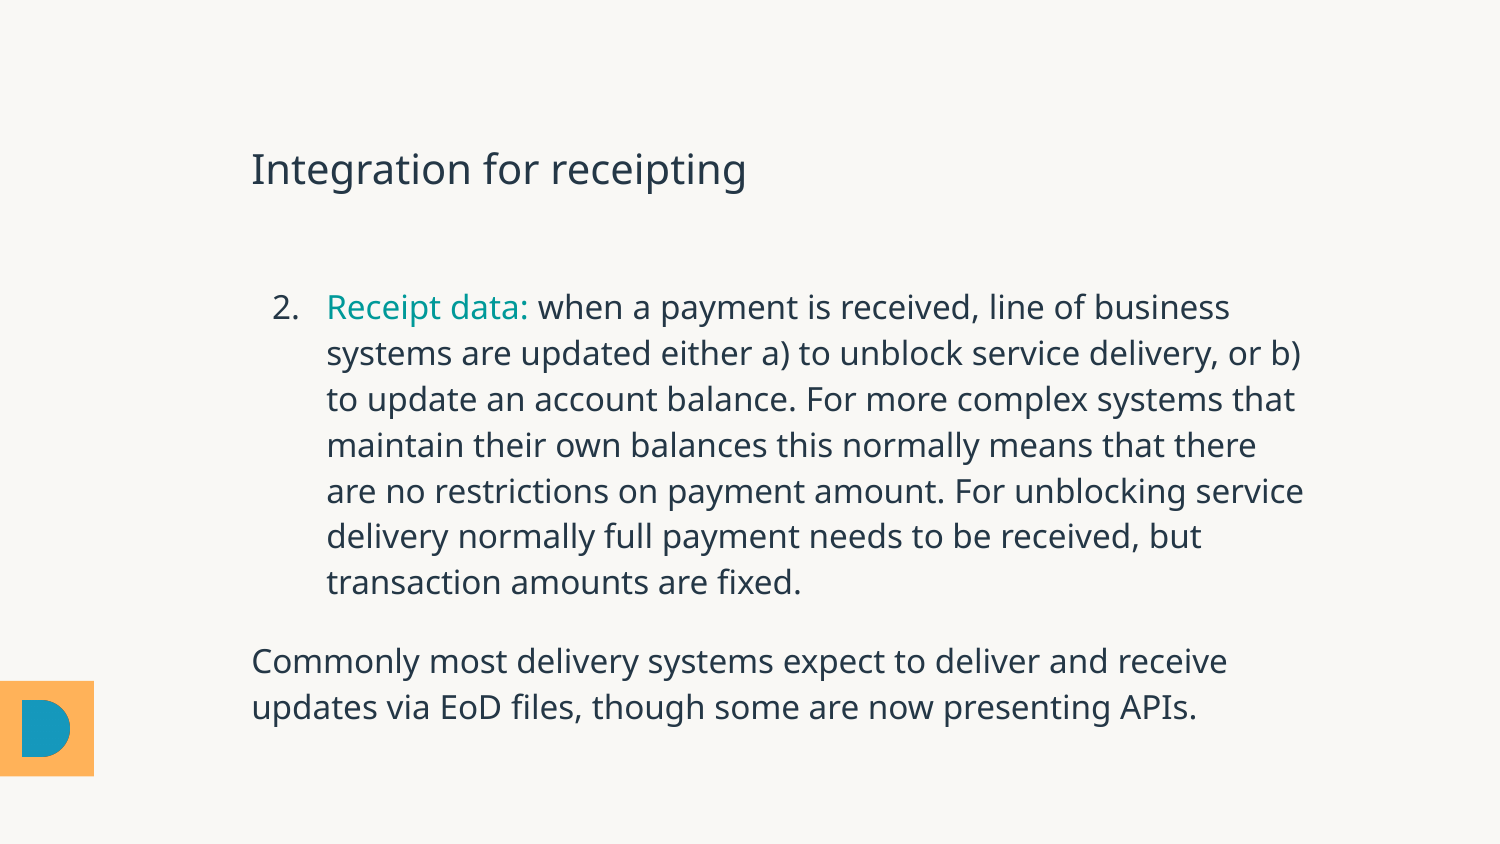

# Integration for receipting
Receipt data: when a payment is received, line of business systems are updated either a) to unblock service delivery, or b) to update an account balance. For more complex systems that maintain their own balances this normally means that there are no restrictions on payment amount. For unblocking service delivery normally full payment needs to be received, but transaction amounts are fixed.
Commonly most delivery systems expect to deliver and receive updates via EoD files, though some are now presenting APIs.